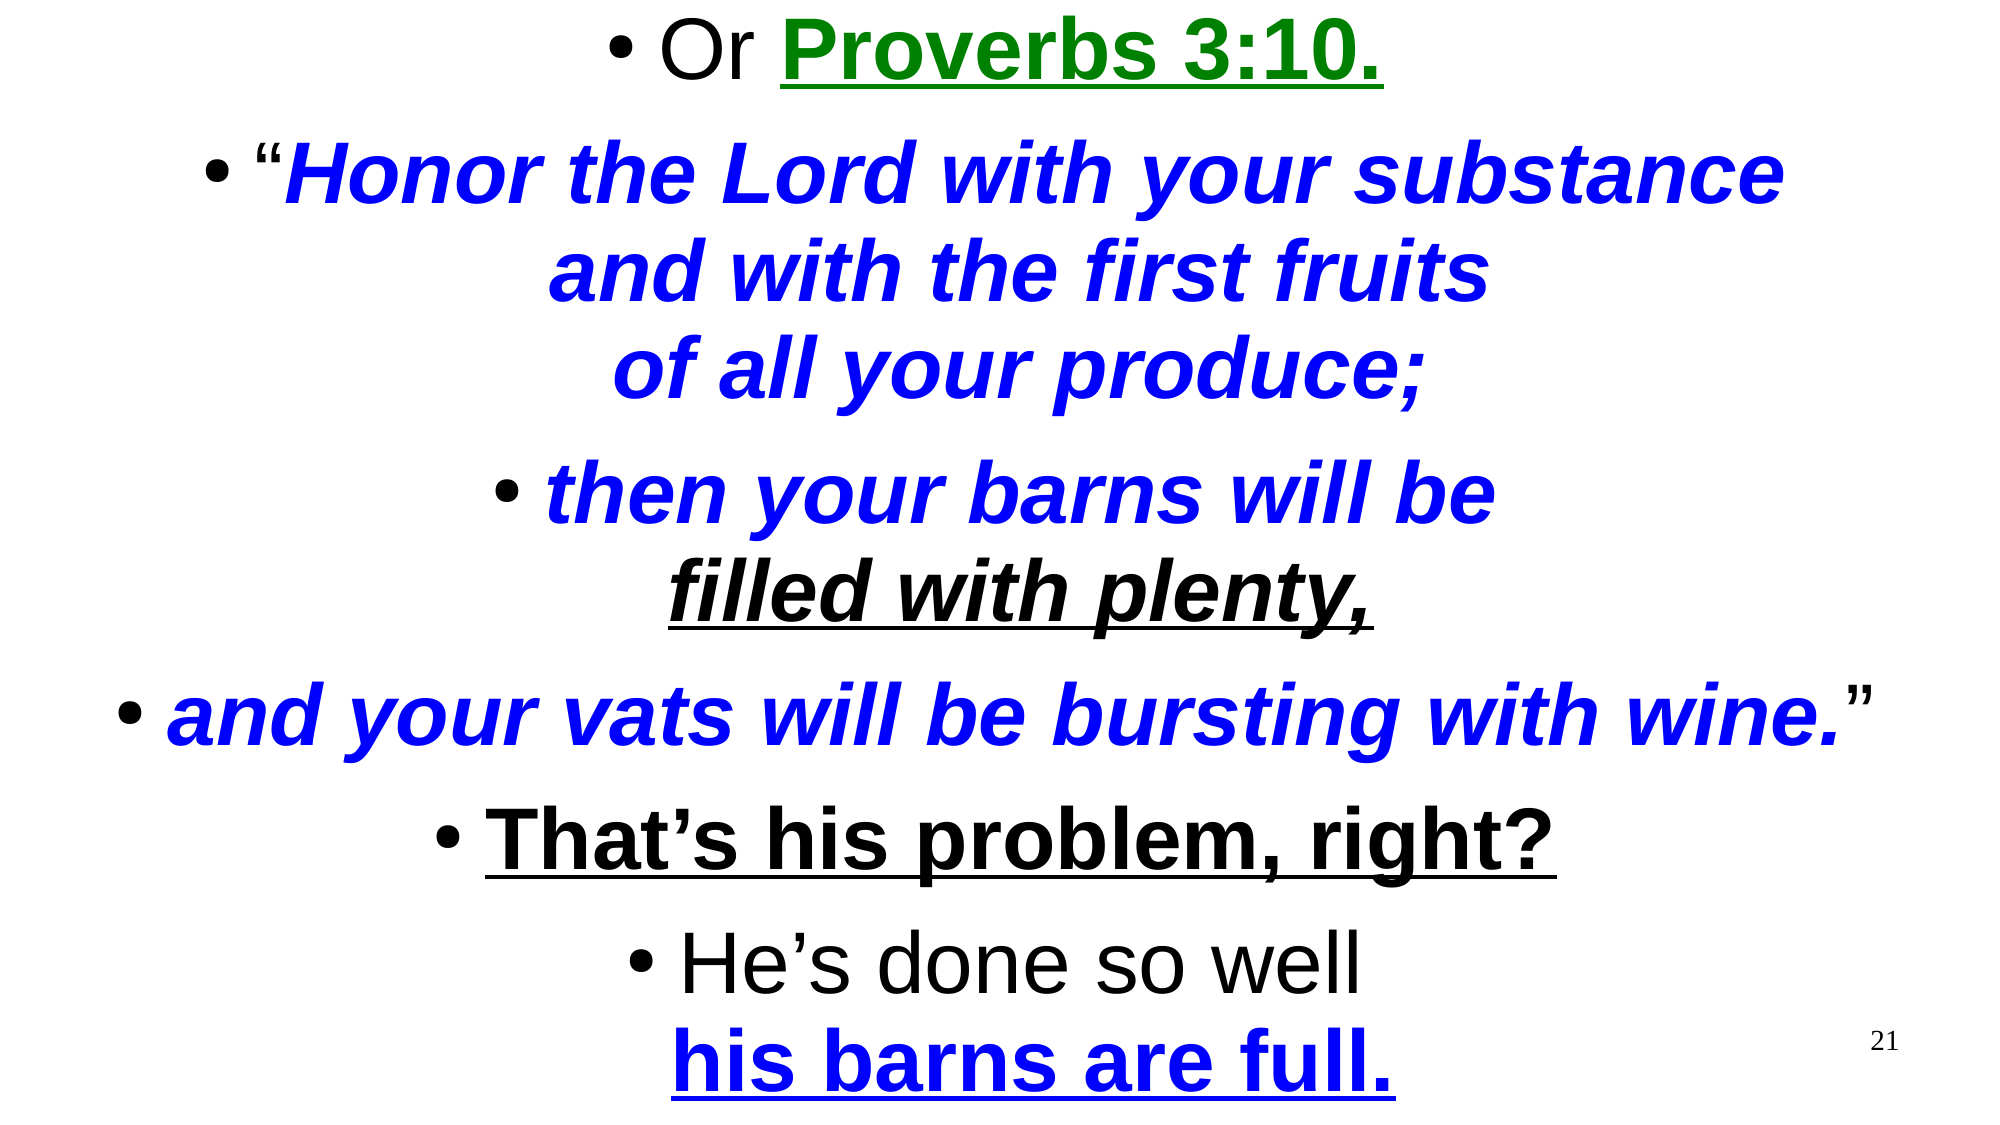

# Or Proverbs 3:10.
“Honor the Lord with your substance
and with the first fruits
of all your produce;
then your barns will be
filled with plenty,
and your vats will be bursting with wine.”
That’s his problem, right?
He’s done so well
his barns are full.
21